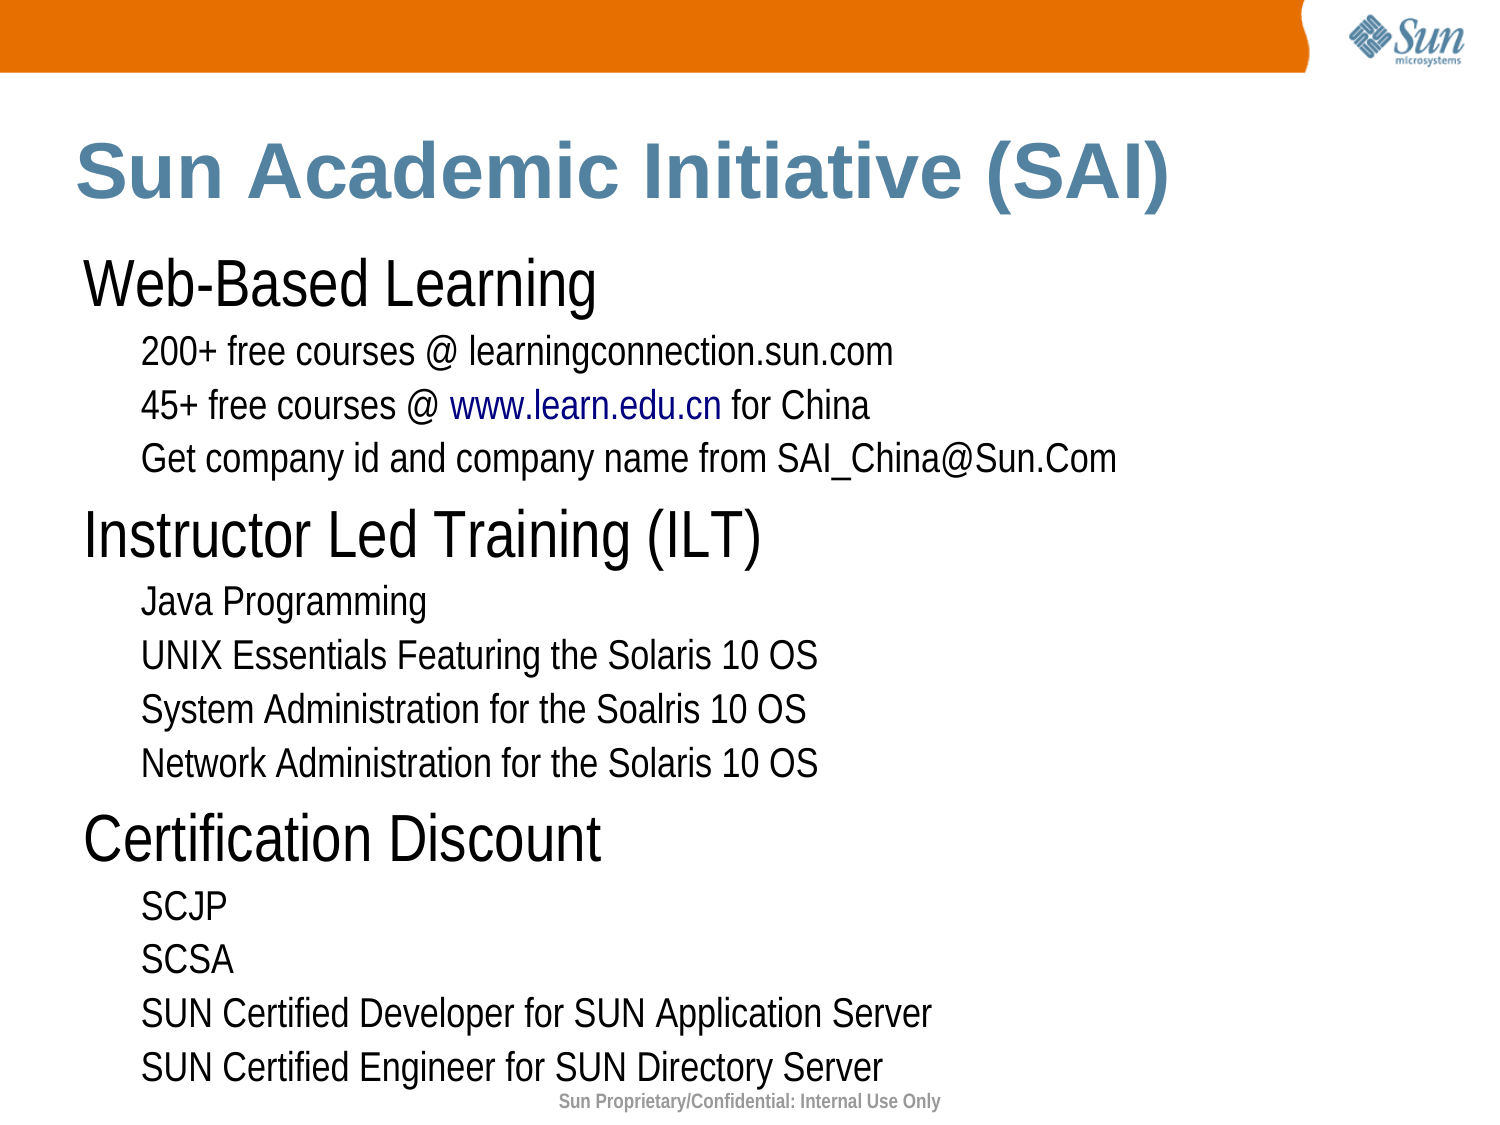

# Sun Academic Initiative (SAI)
Web-Based Learning
200+ free courses @ learningconnection.sun.com
45+ free courses @ www.learn.edu.cn for China
Get company id and company name from SAI_China@Sun.Com
Instructor Led Training (ILT)
Java Programming
UNIX Essentials Featuring the Solaris 10 OS
System Administration for the Soalris 10 OS
Network Administration for the Solaris 10 OS
Certification Discount
SCJP
SCSA
SUN Certified Developer for SUN Application Server
SUN Certified Engineer for SUN Directory Server